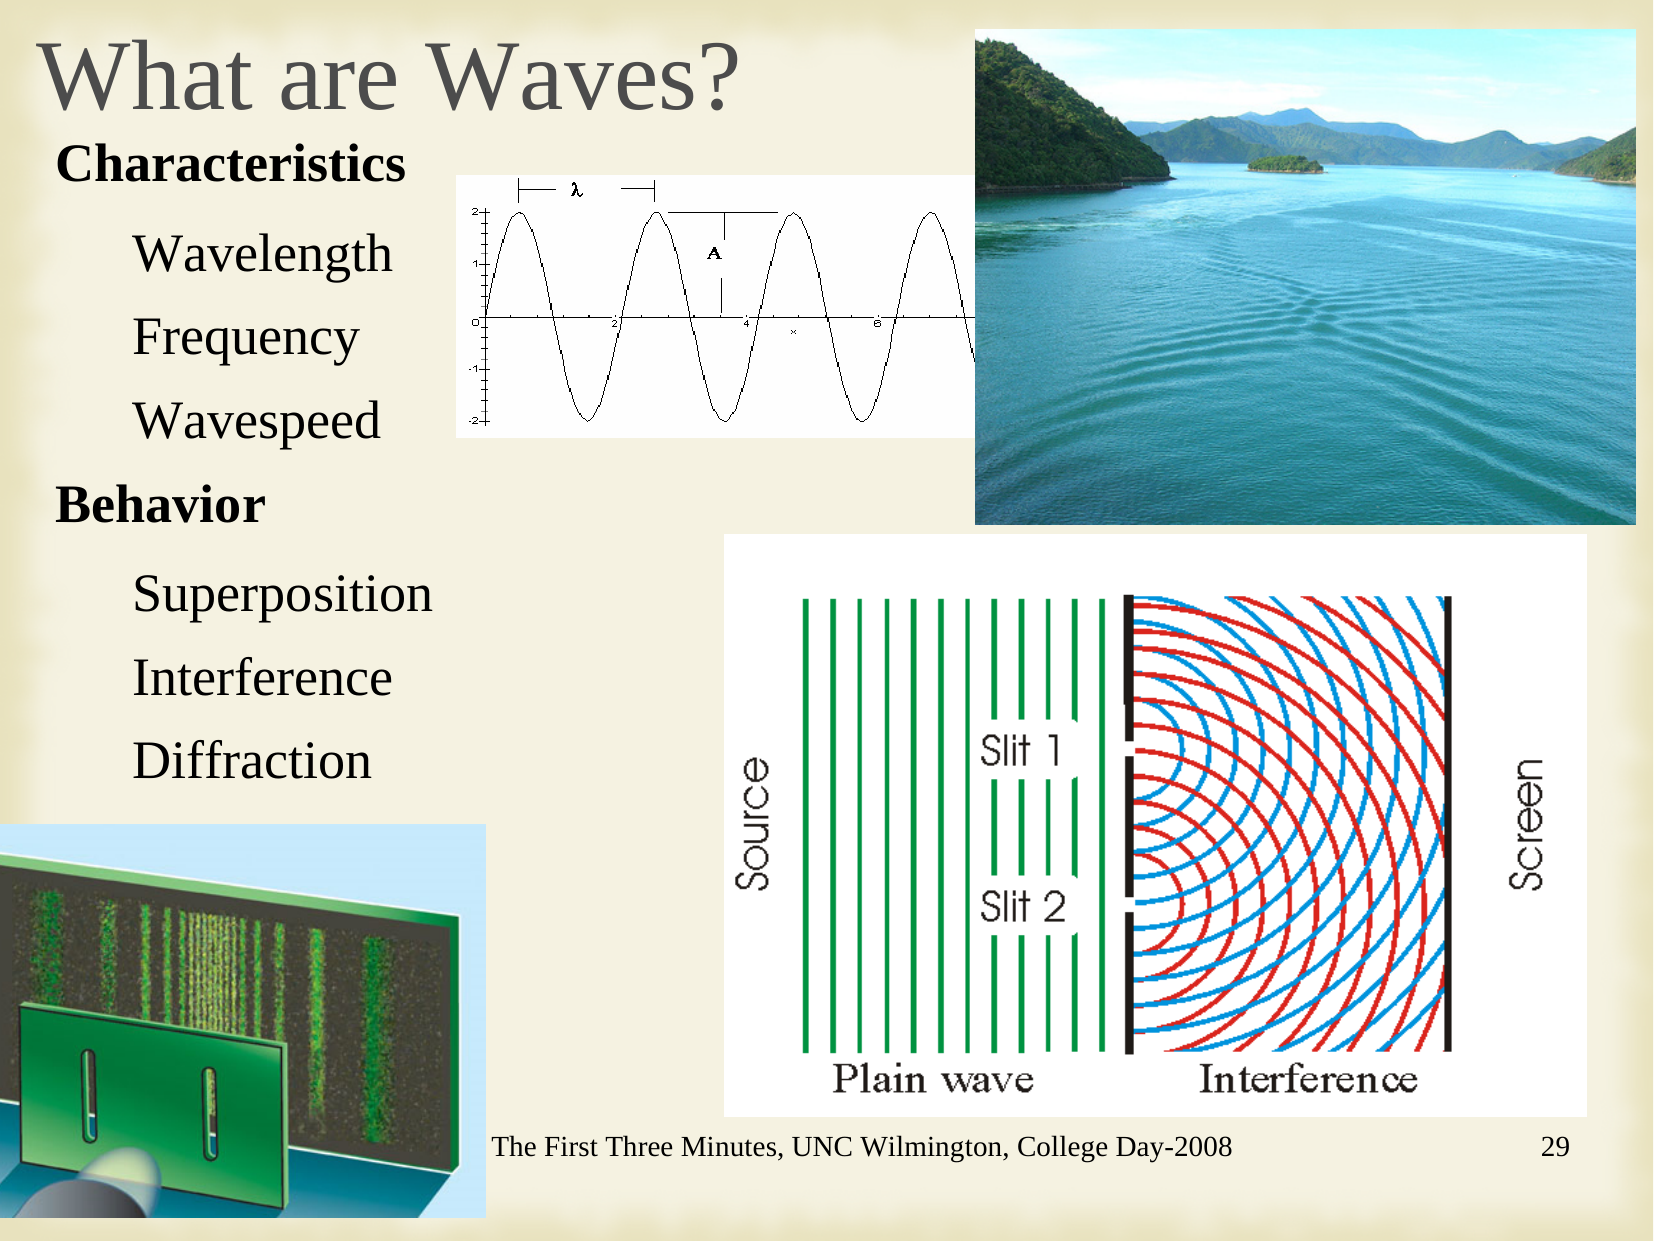

# What are Waves?
Characteristics
Wavelength
Frequency
Wavespeed
Behavior
Superposition
Interference
Diffraction
The First Three Minutes, UNC Wilmington, College Day-2008
29